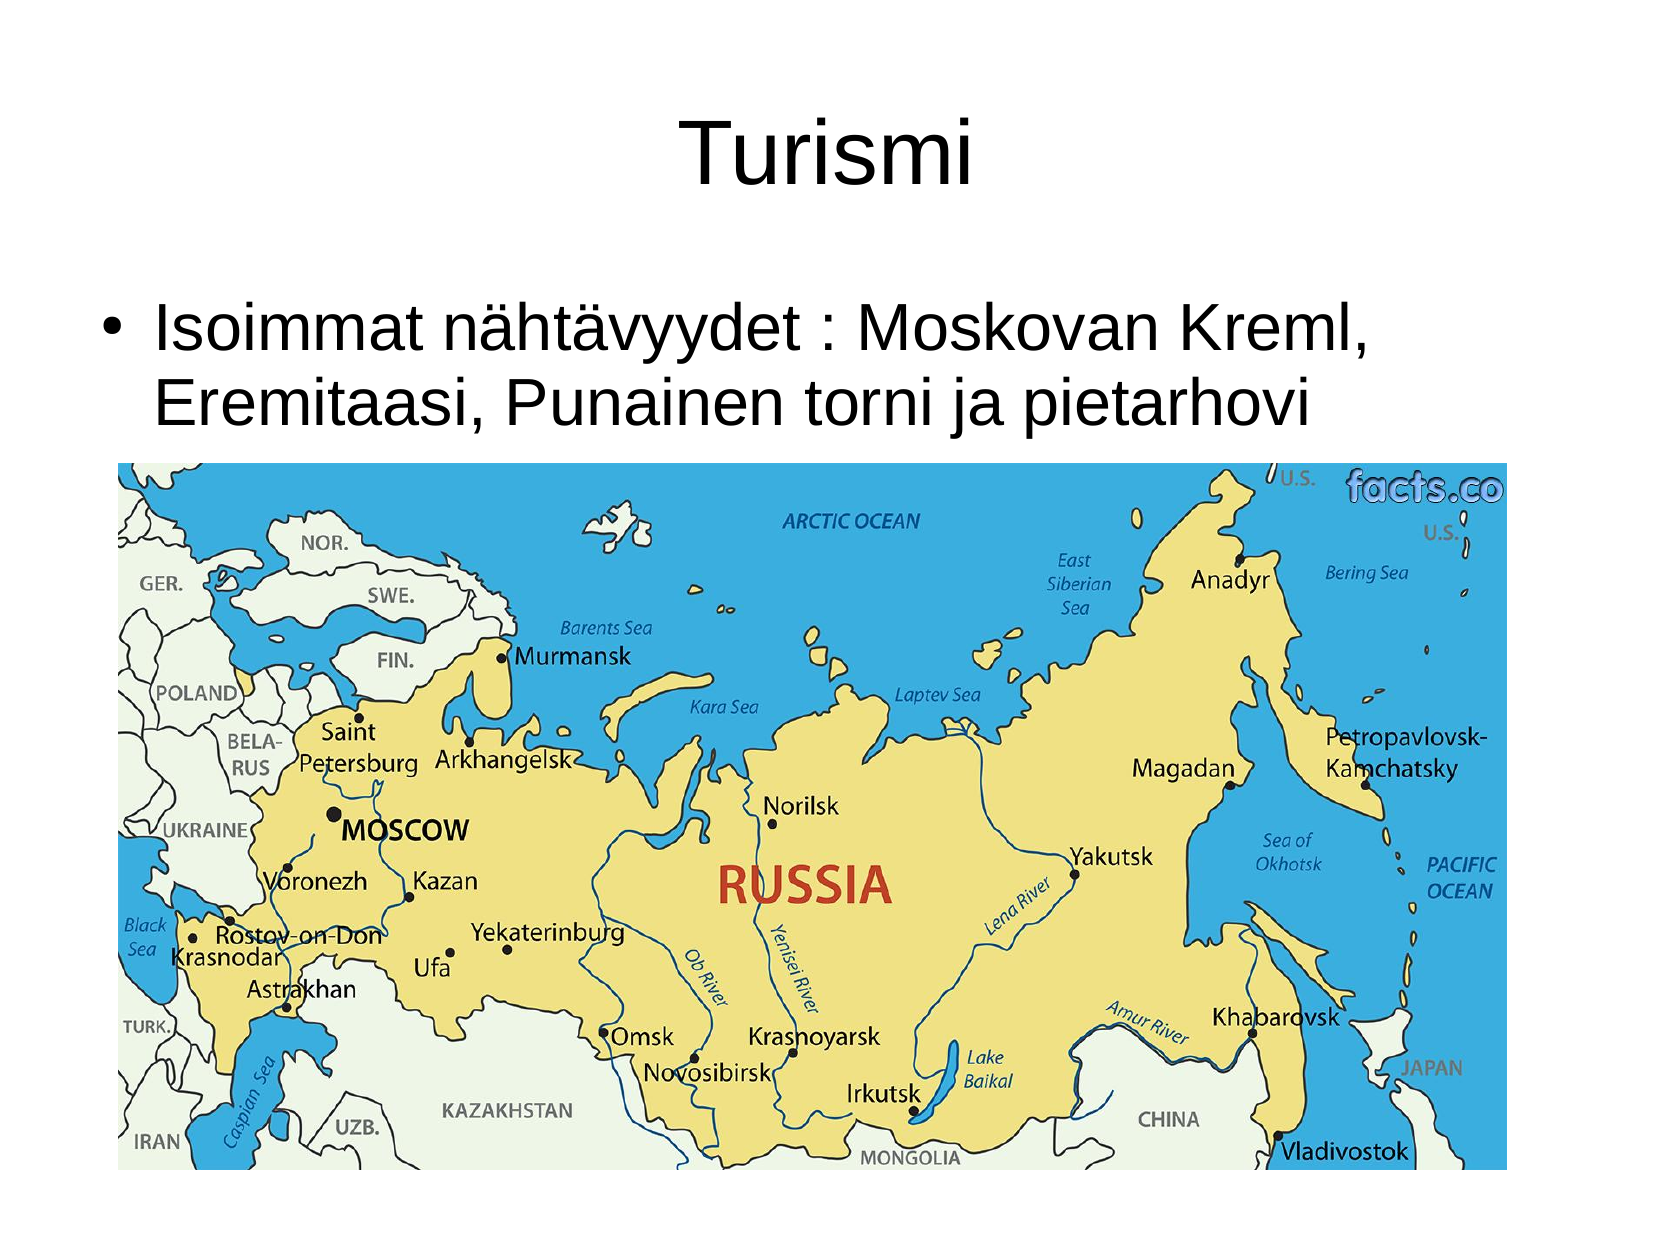

# Turismi
Isoimmat nähtävyydet : Moskovan Kreml, Eremitaasi, Punainen torni ja pietarhovi